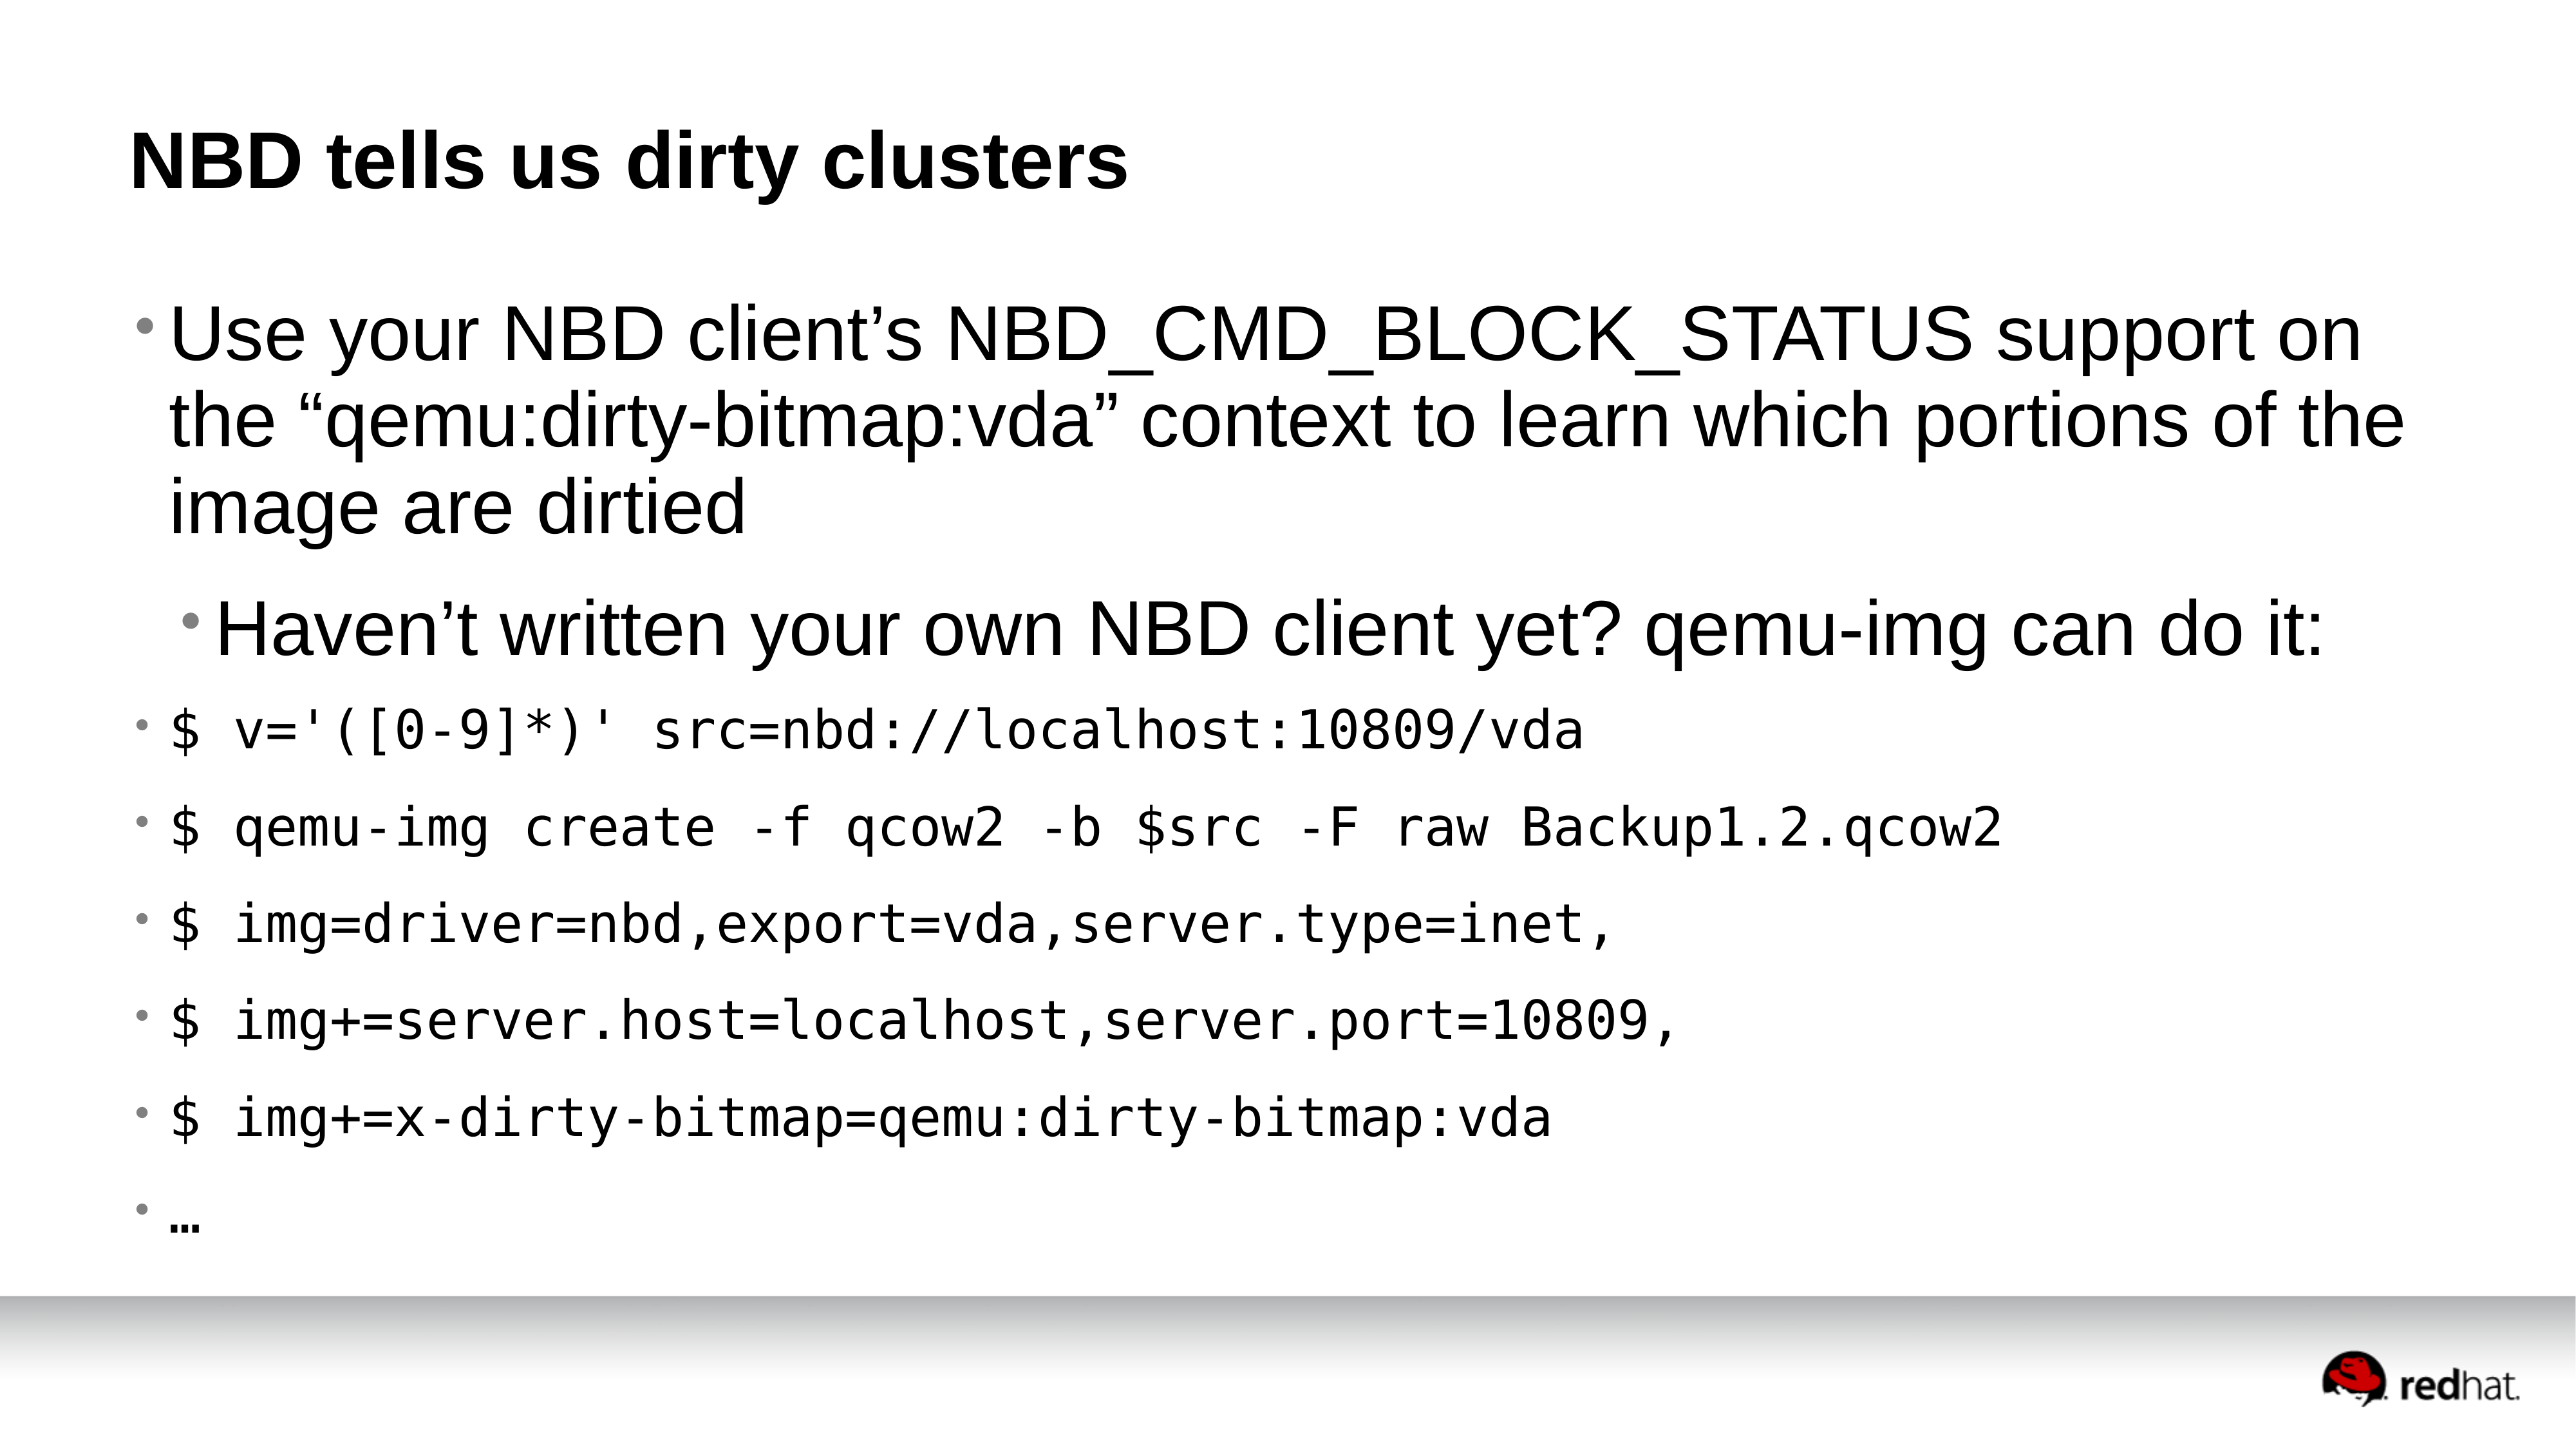

# NBD tells us dirty clusters
Use your NBD client’s NBD_CMD_BLOCK_STATUS support on the “qemu:dirty-bitmap:vda” context to learn which portions of the image are dirtied
Haven’t written your own NBD client yet? qemu-img can do it:
$ v='([0-9]*)' src=nbd://localhost:10809/vda
$ qemu-img create -f qcow2 -b $src -F raw Backup1.2.qcow2
$ img=driver=nbd,export=vda,server.type=inet,
$ img+=server.host=localhost,server.port=10809,
$ img+=x-dirty-bitmap=qemu:dirty-bitmap:vda
…